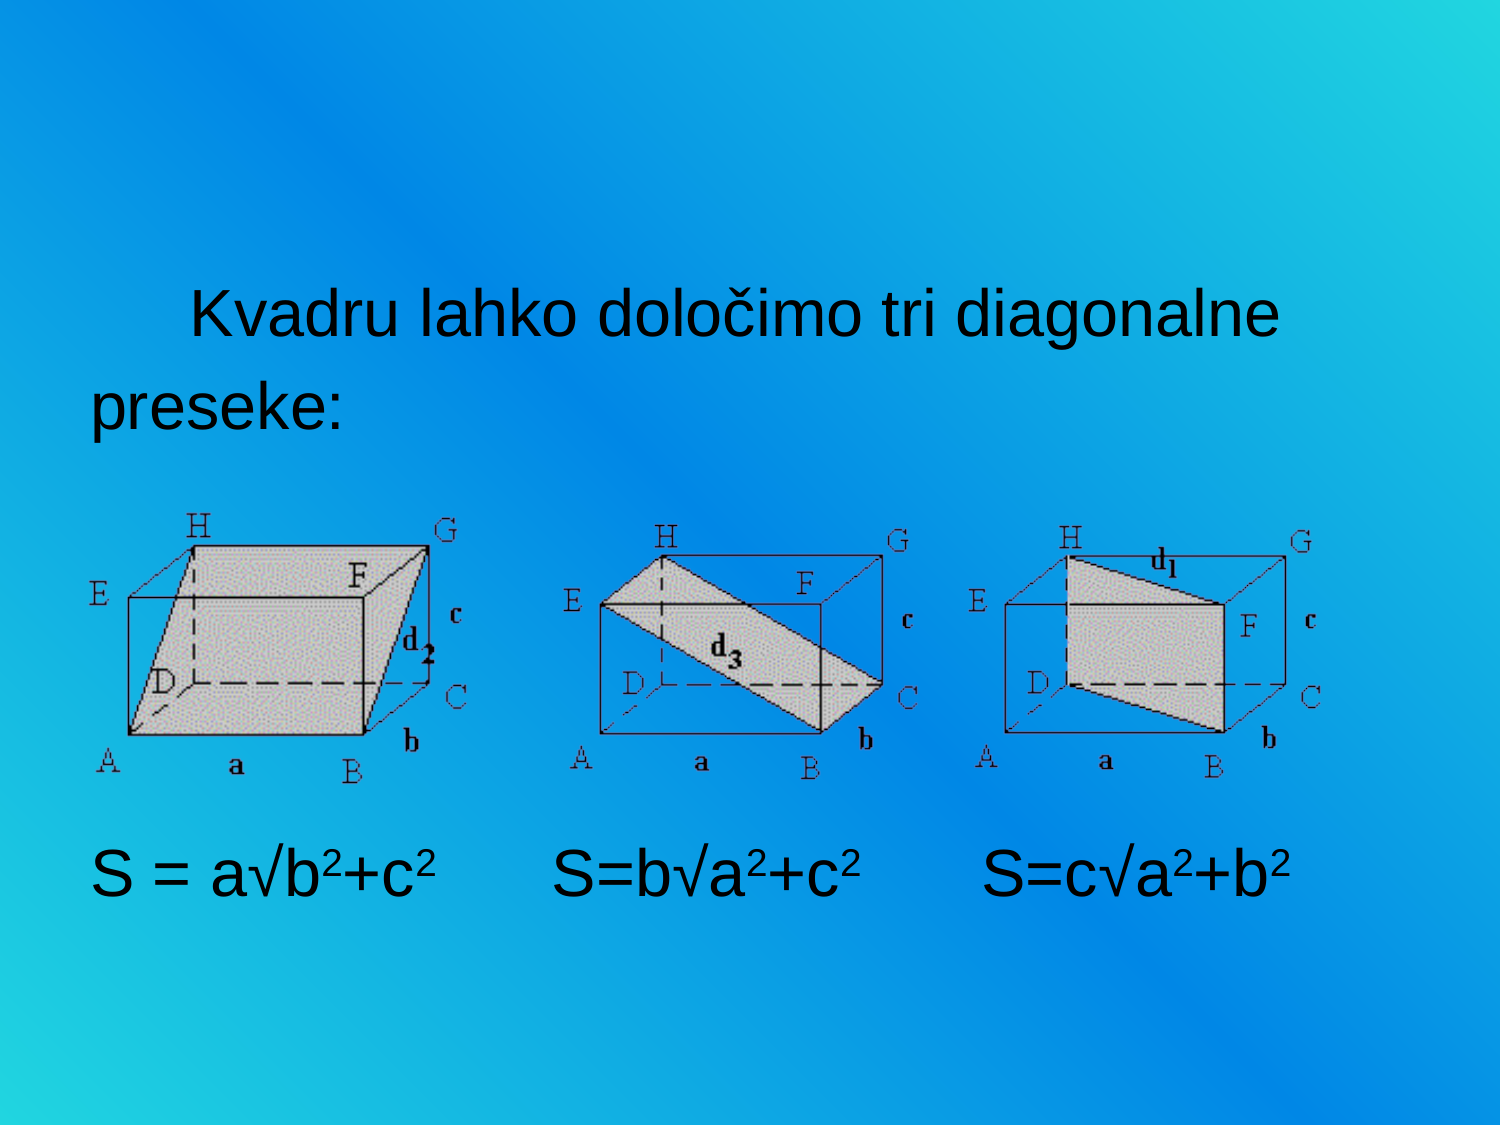

#
	Kvadru lahko določimo tri diagonalne
preseke:
S = a√b2+c2 S=b√a2+c2 S=c√a2+b2